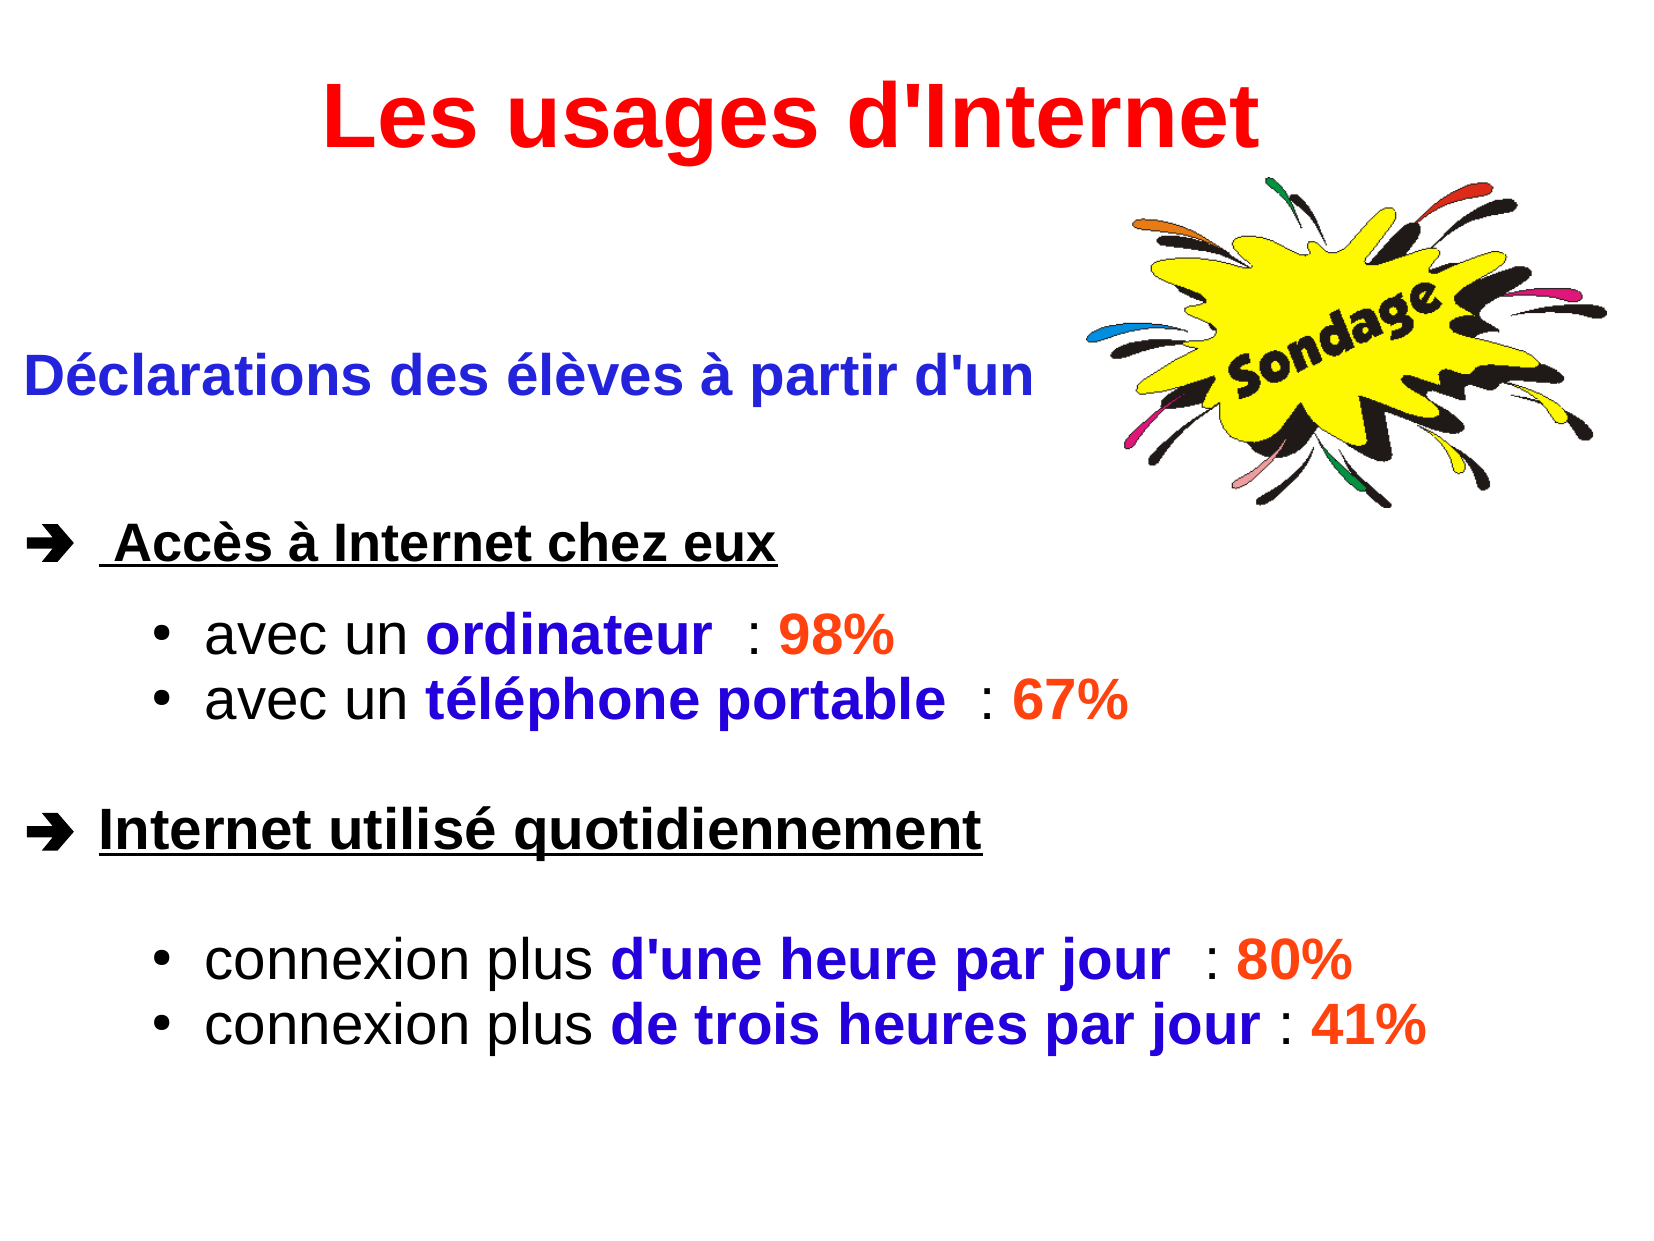

# Les usages d'Internet
Déclarations des élèves à partir d'un
 Accès à Internet chez eux
avec un ordinateur  : 98%
avec un téléphone portable  : 67%
 Internet utilisé quotidiennement
connexion plus d'une heure par jour  : 80%
connexion plus de trois heures par jour : 41%